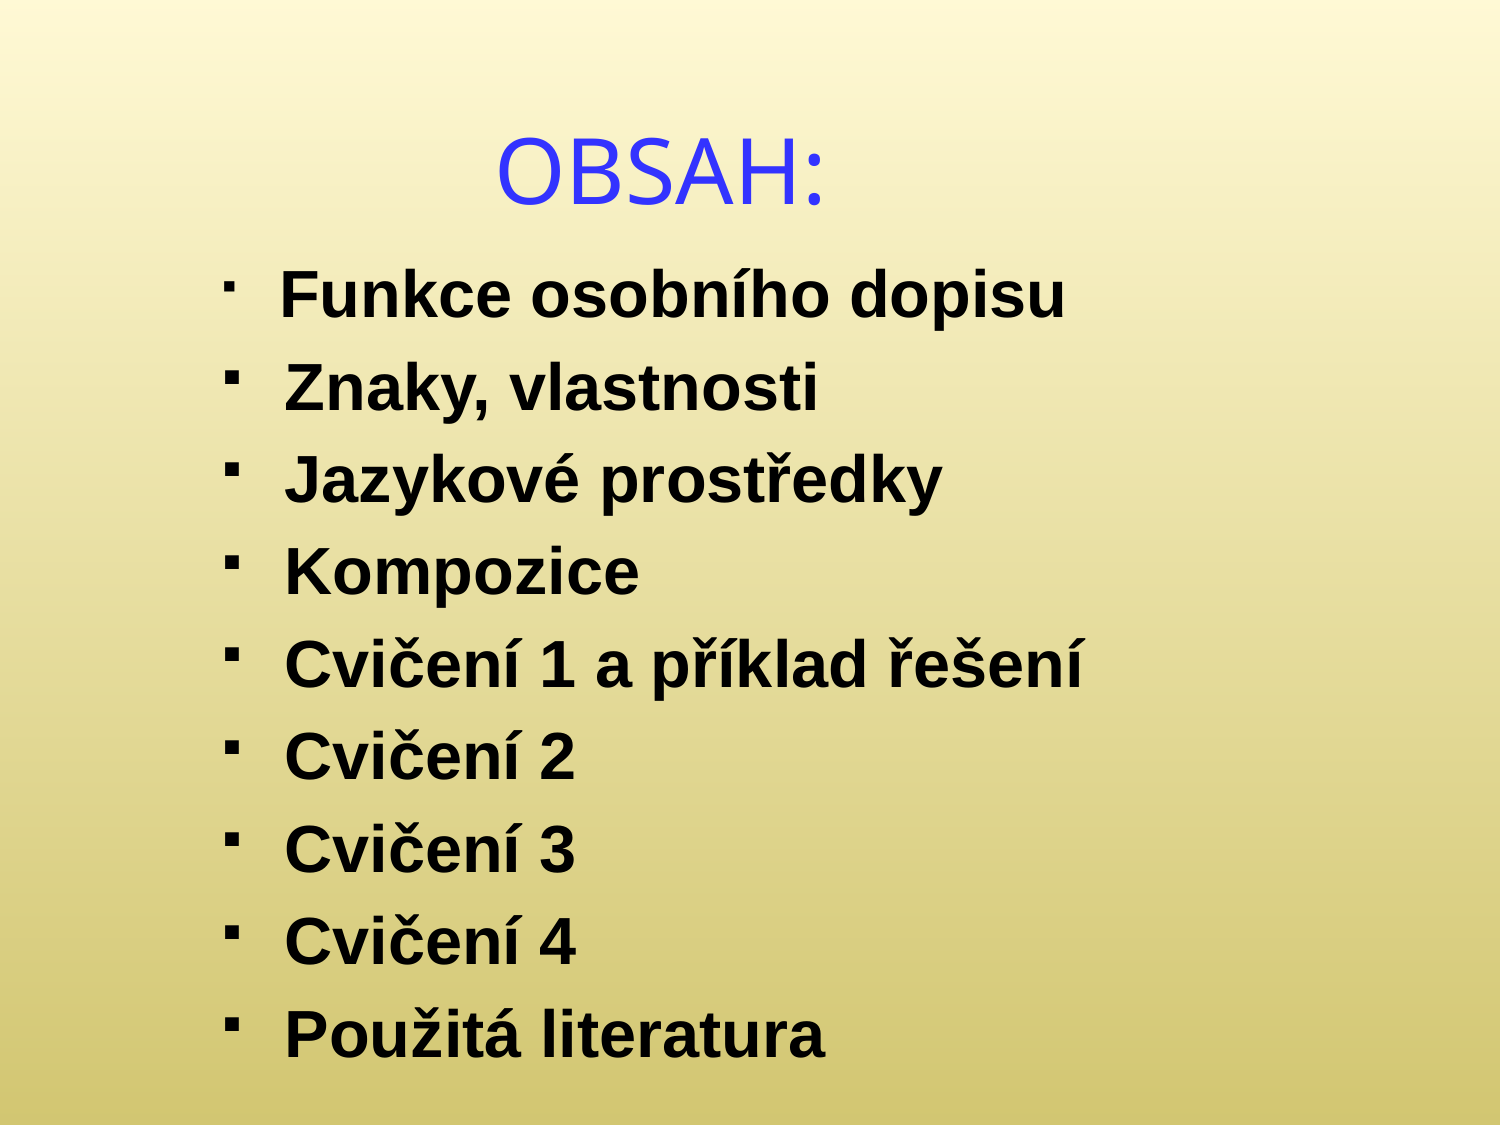

# OBSAH:
 Funkce osobního dopisu
 Znaky, vlastnosti
 Jazykové prostředky
 Kompozice
 Cvičení 1 a příklad řešení
 Cvičení 2
 Cvičení 3
 Cvičení 4
 Použitá literatura